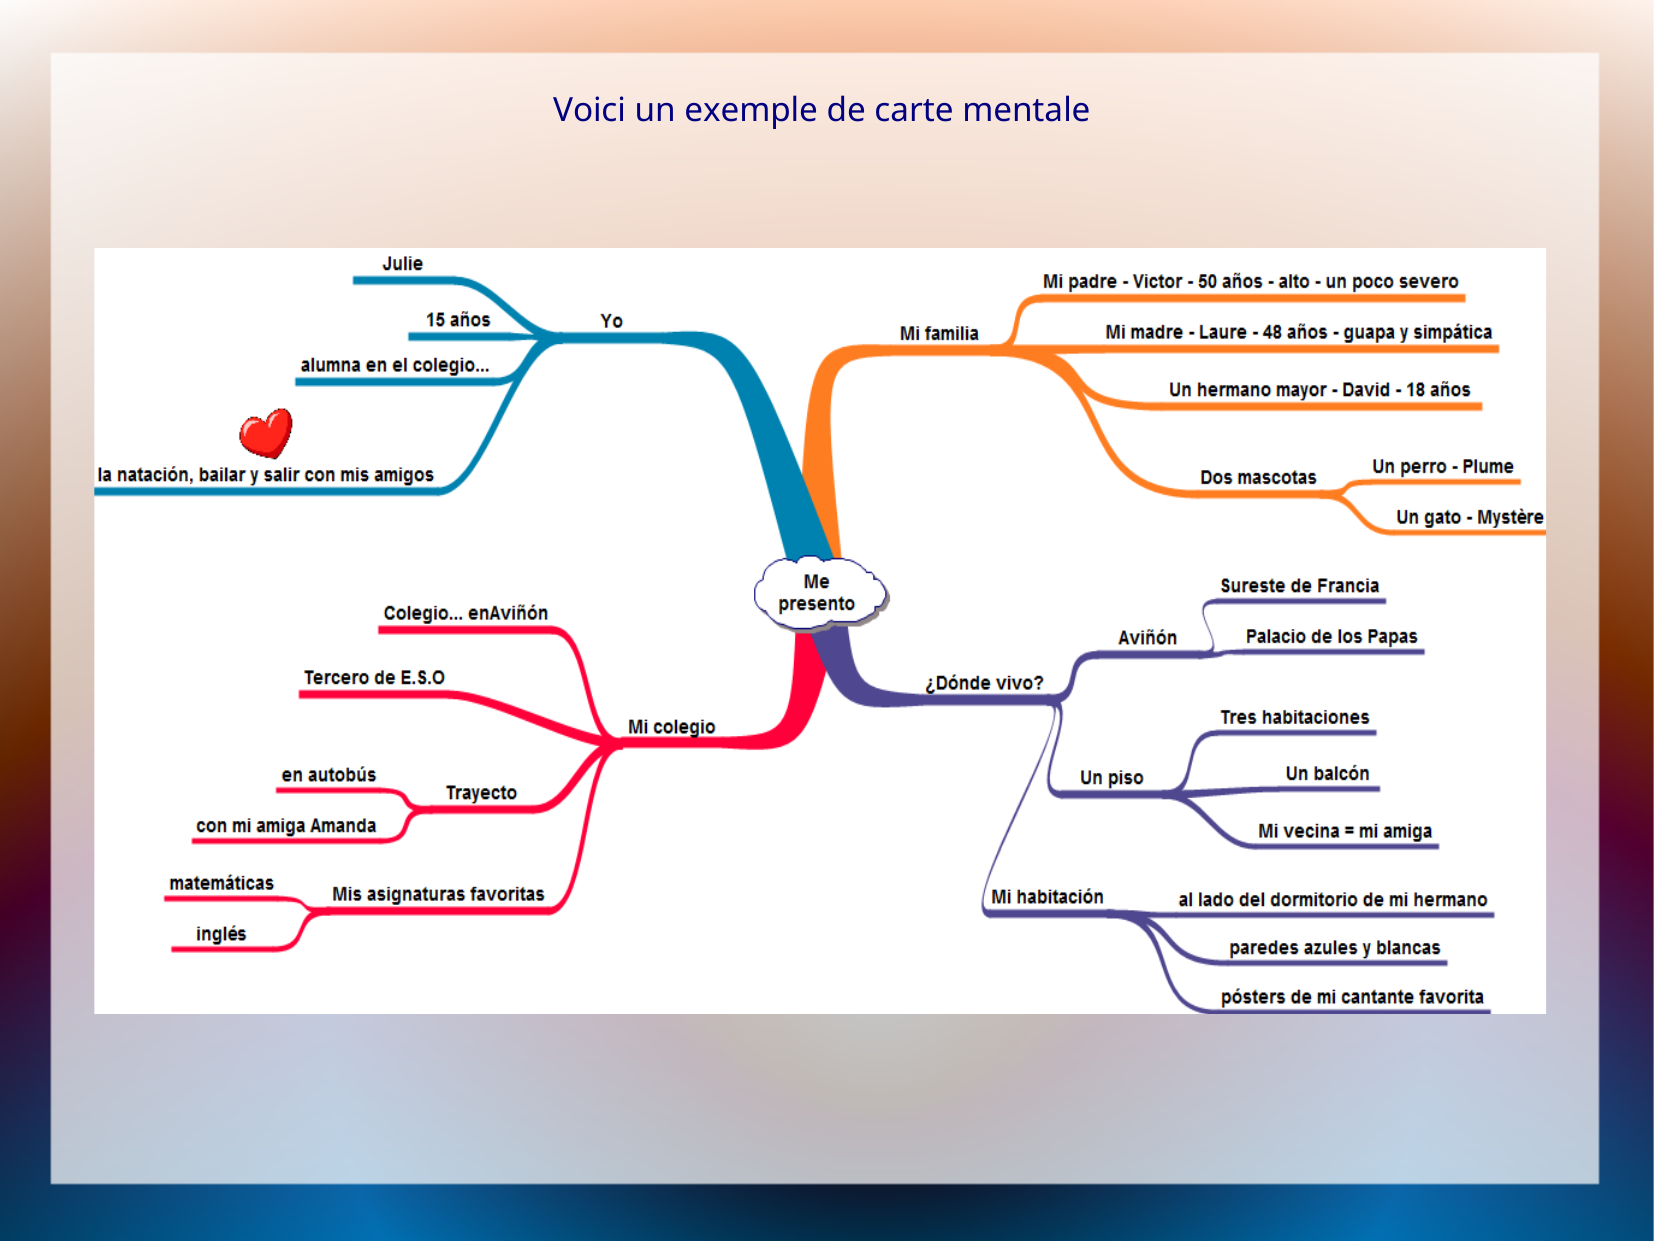

# Voici un exemple de carte mentale